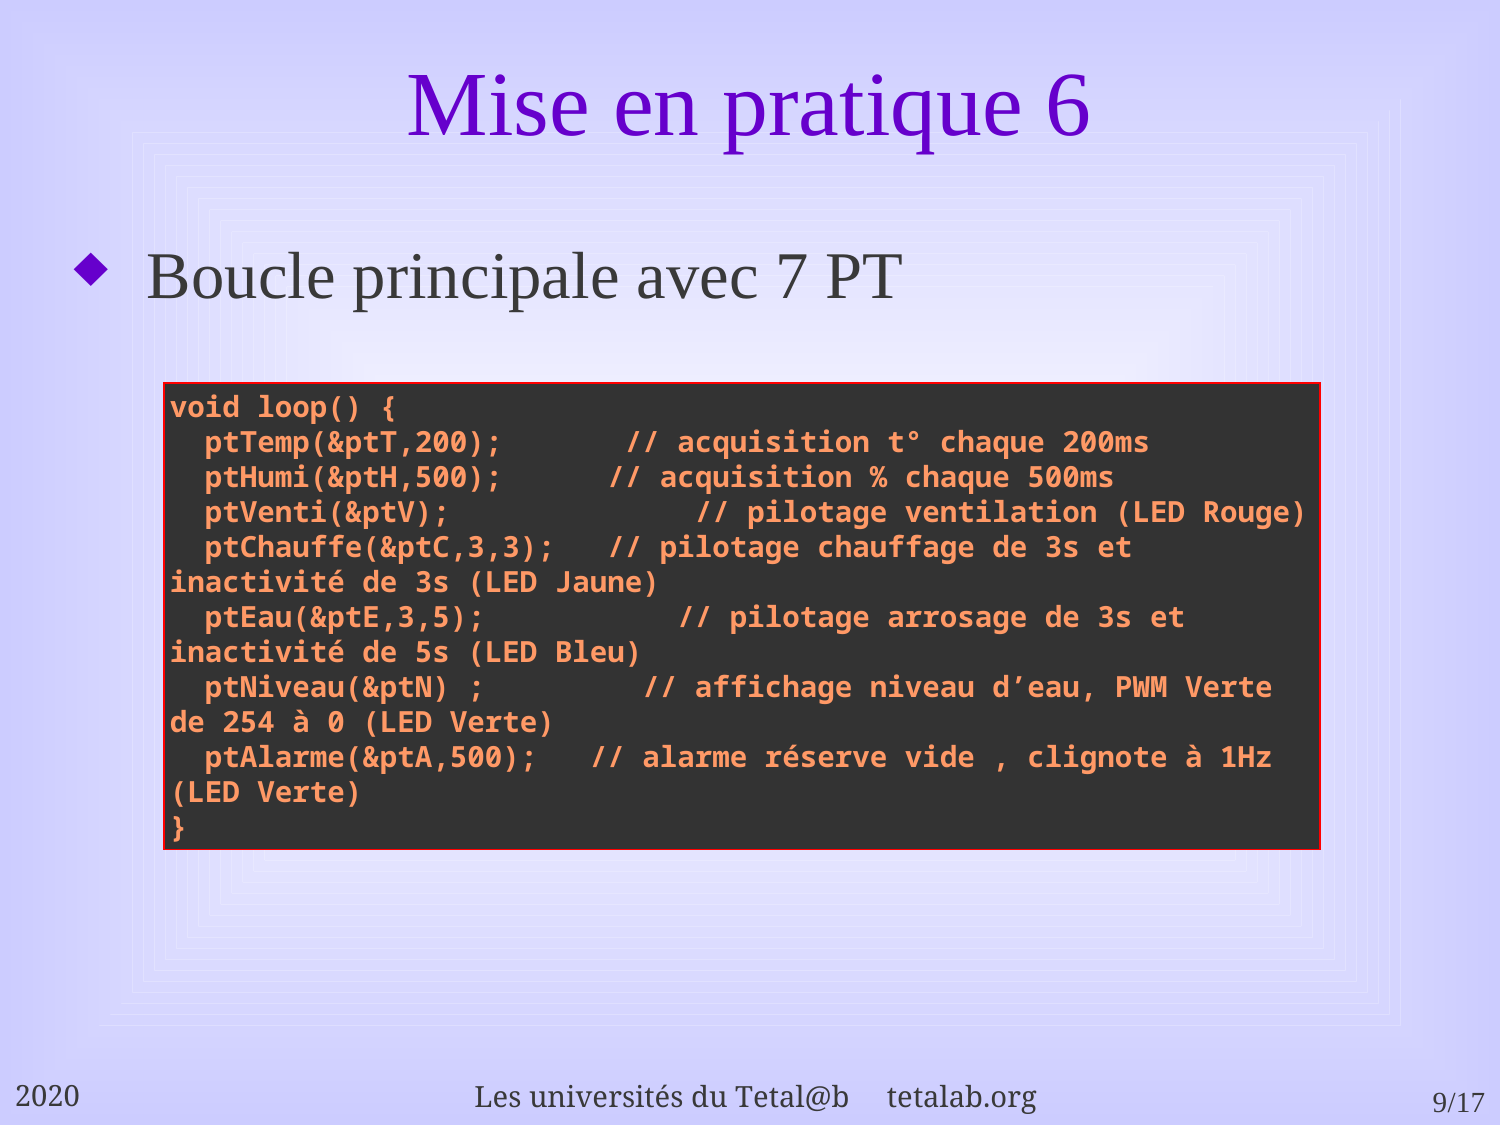

# Mise en pratique 6
 Boucle principale avec 7 PT
void loop() {
 ptTemp(&ptT,200); // acquisition t° chaque 200ms
 ptHumi(&ptH,500); // acquisition % chaque 500ms
 ptVenti(&ptV); // pilotage ventilation (LED Rouge)
 ptChauffe(&ptC,3,3); // pilotage chauffage de 3s et inactivité de 3s (LED Jaune)
 ptEau(&ptE,3,5); // pilotage arrosage de 3s et inactivité de 5s (LED Bleu)
 ptNiveau(&ptN) ; // affichage niveau d’eau, PWM Verte de 254 à 0 (LED Verte)
 ptAlarme(&ptA,500); // alarme réserve vide , clignote à 1Hz (LED Verte)
}
2020
Les universités du Tetal@b tetalab.org
9